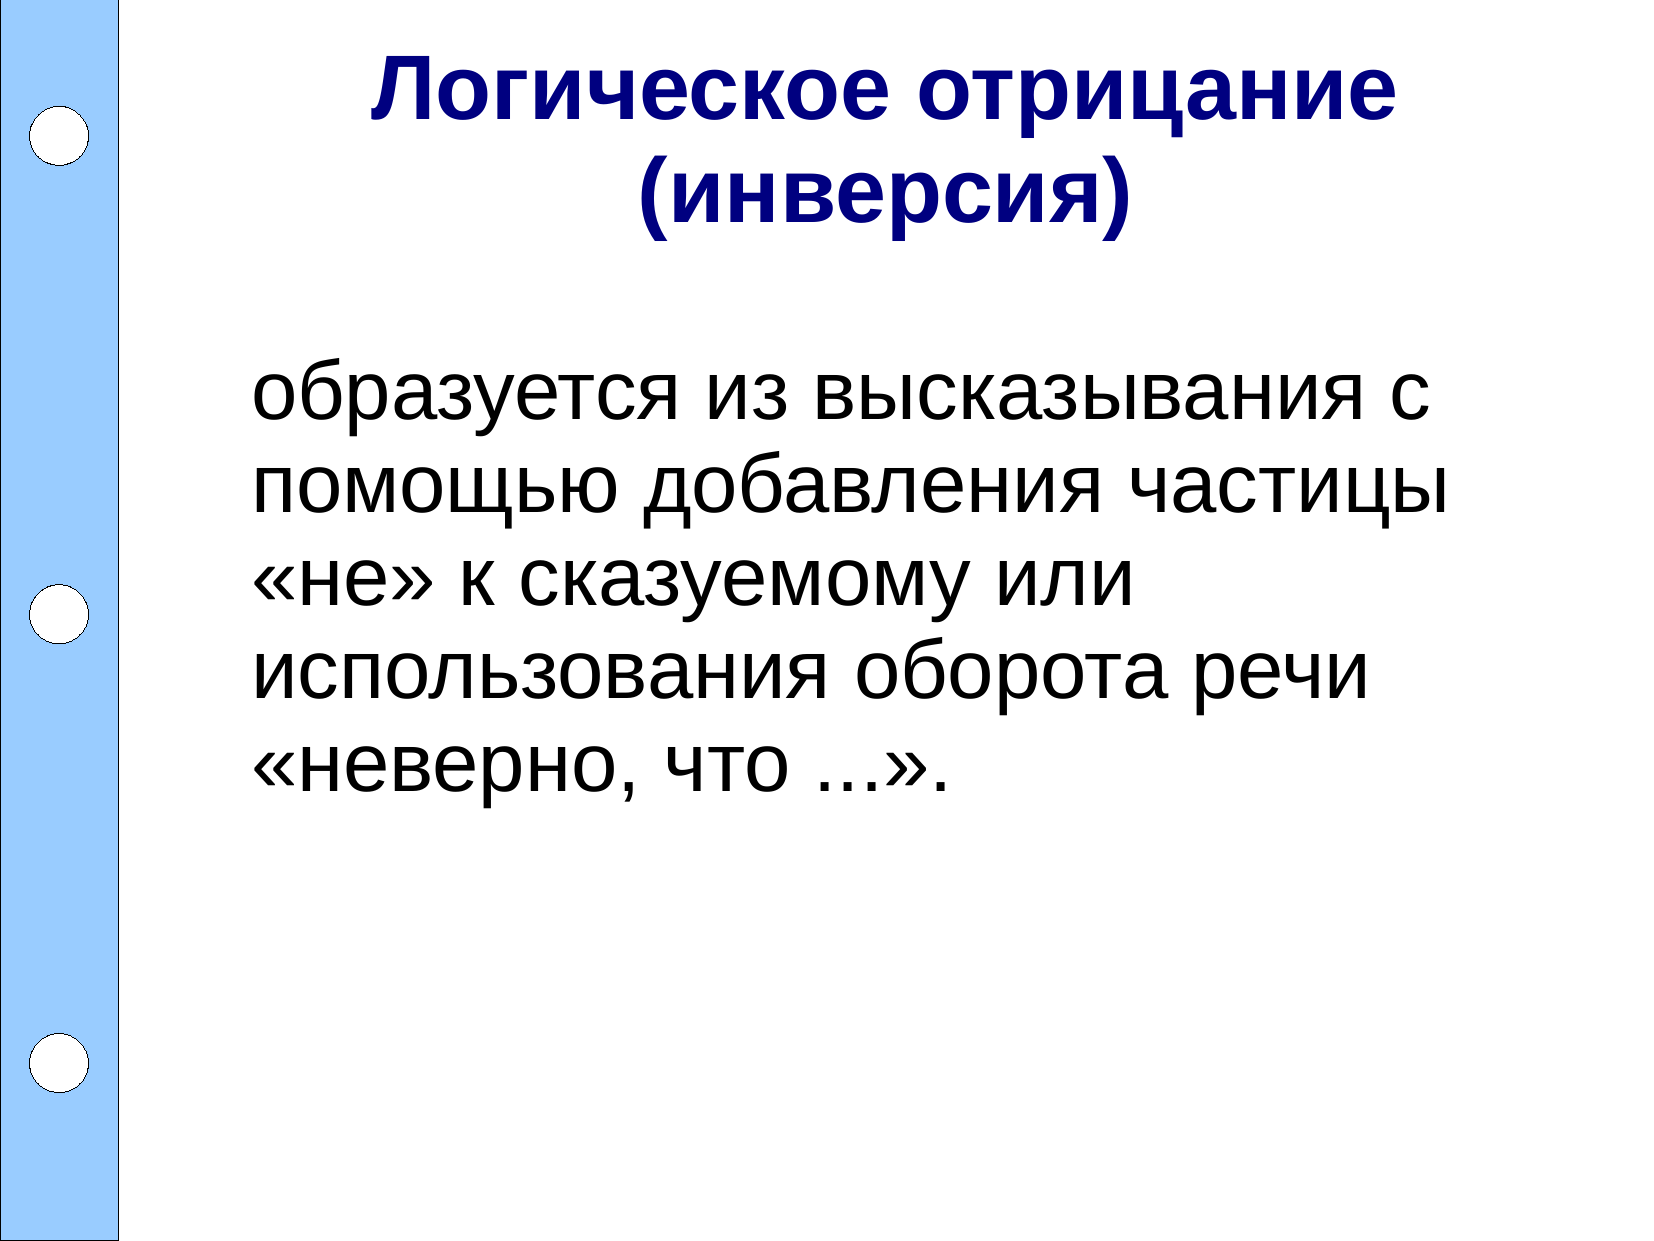

Логическое отрицание
(инверсия)
образуется из высказывания с помощью добавления частицы «не» к сказуемому или использования оборота речи
«неверно, что ...».